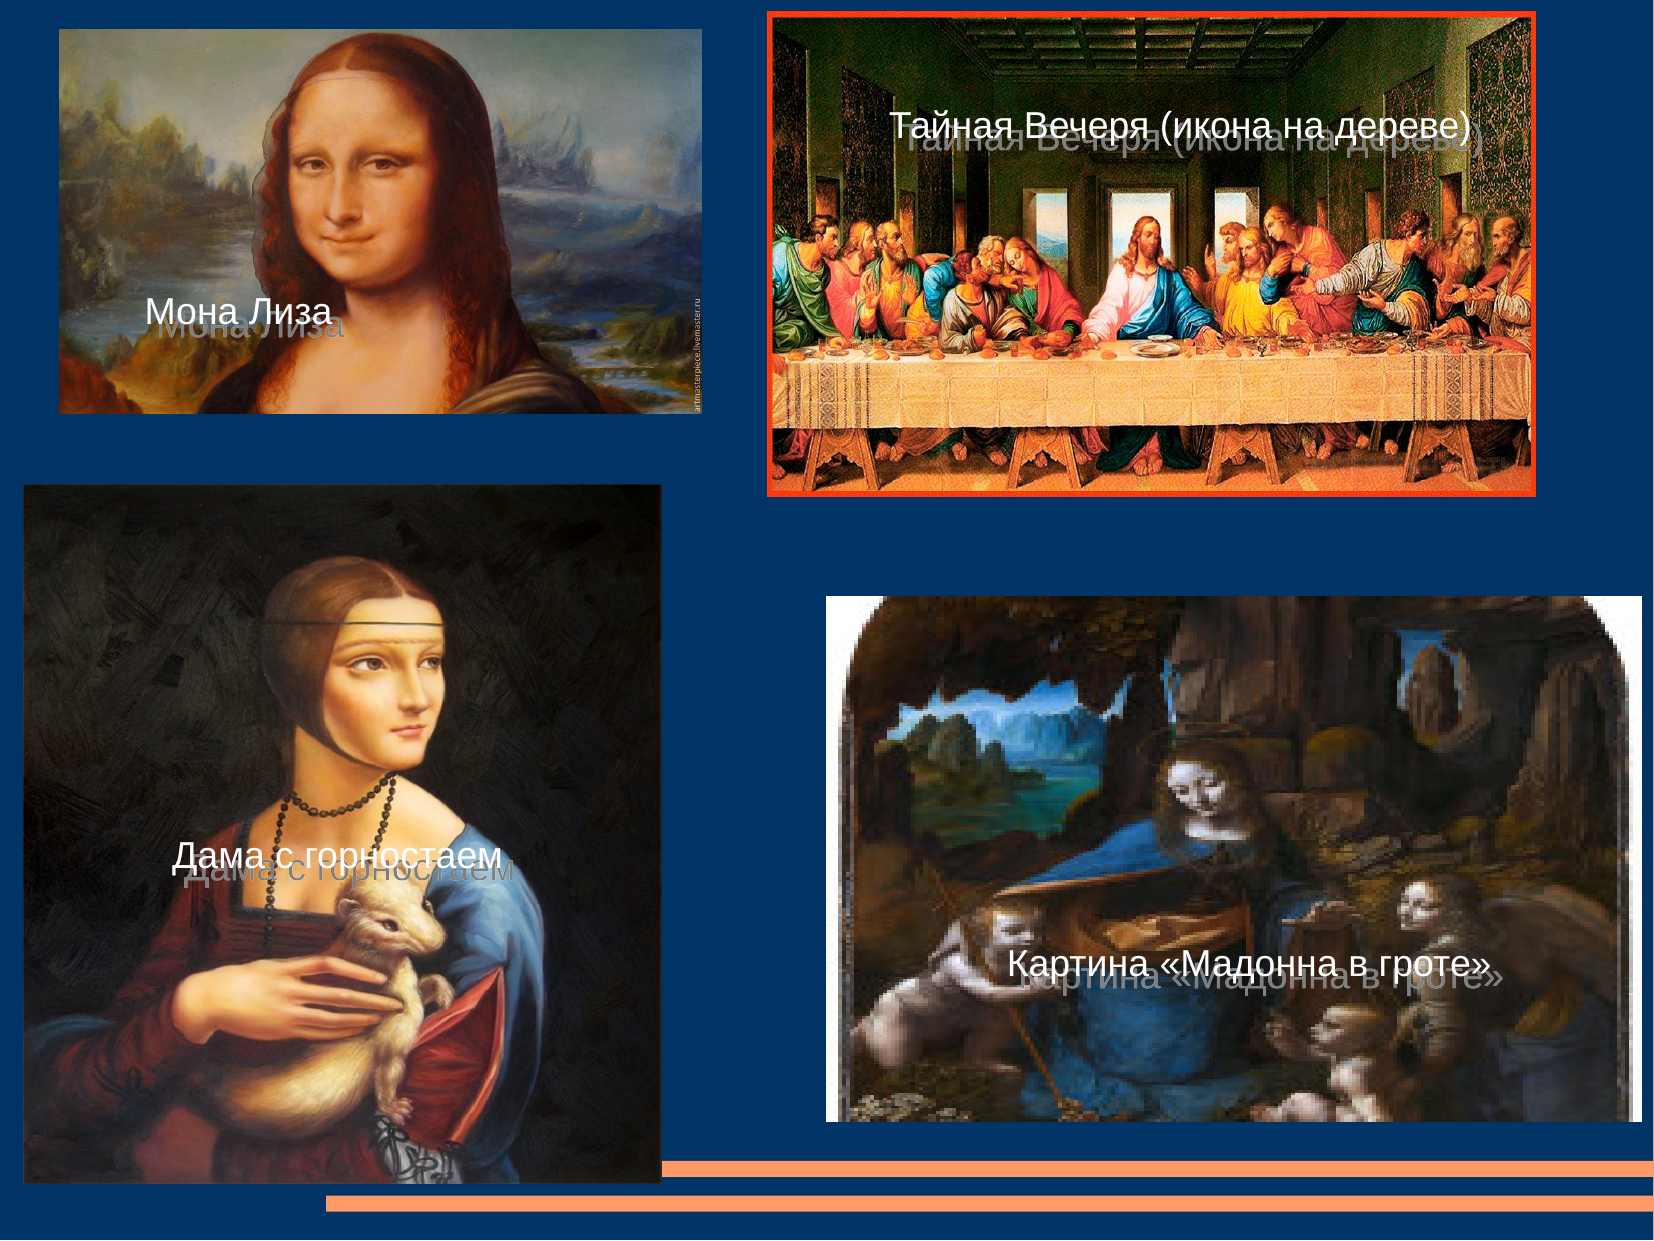

Тайная Вечеря (икона на дереве)
Мона Лиза
Дама с горностаем
Картина «Мадонна в гроте»